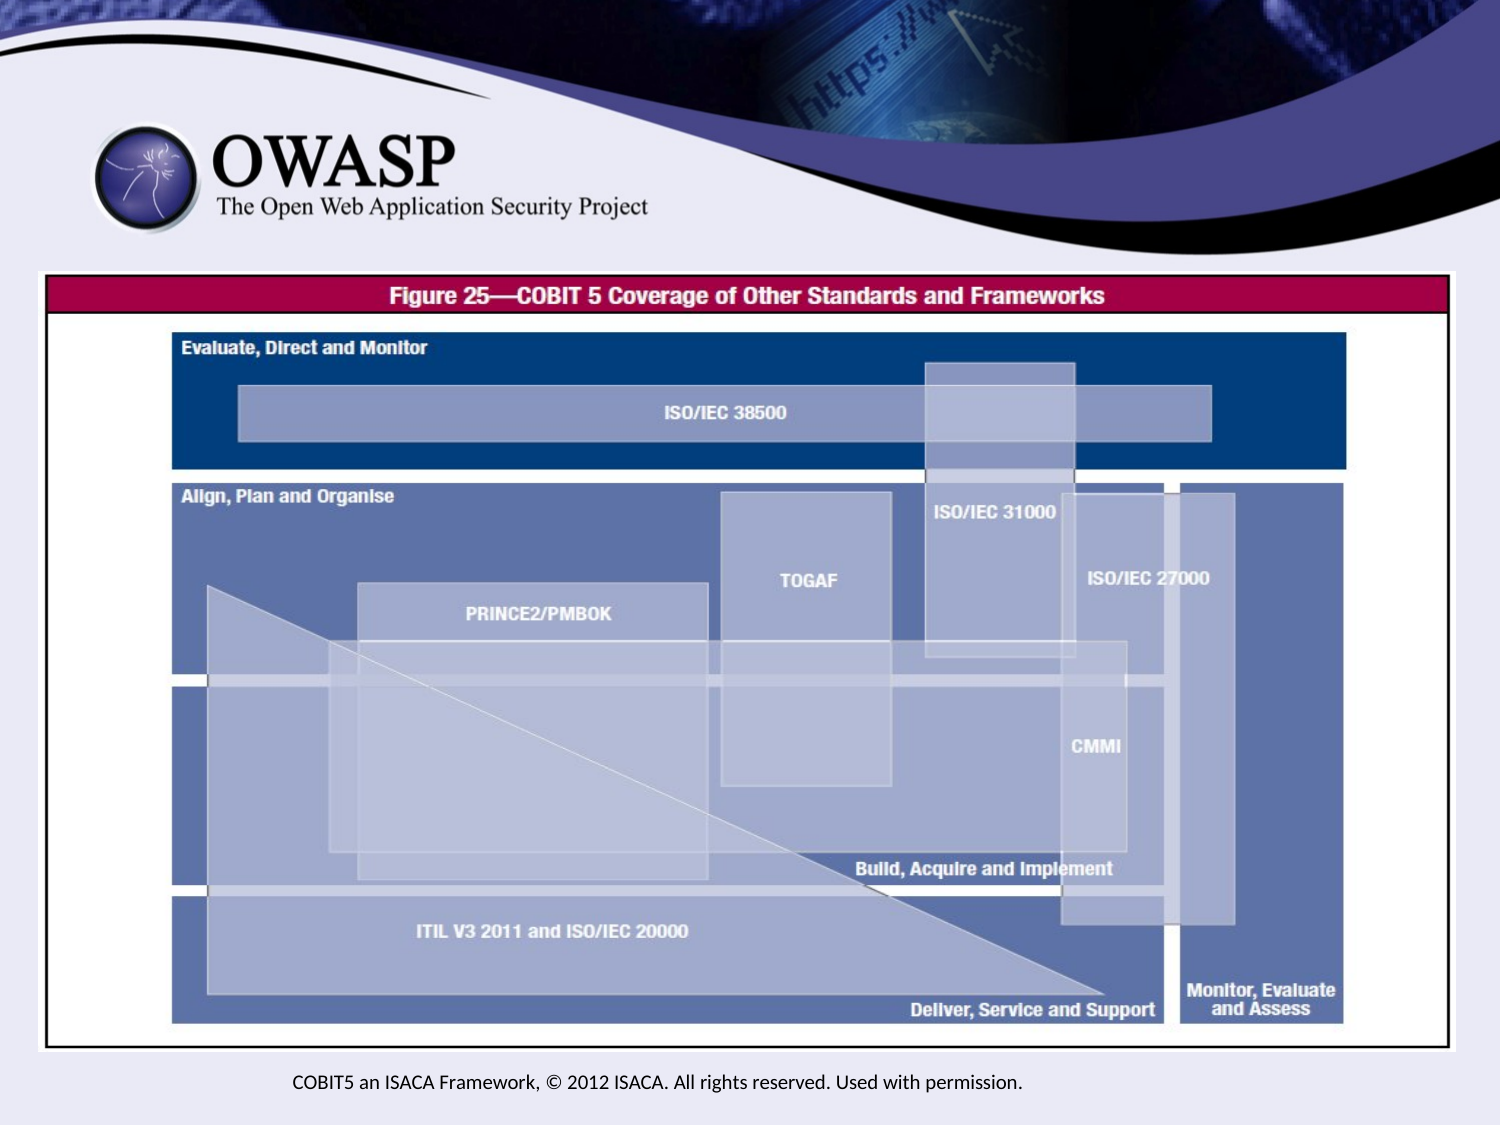

COBIT5 an ISACA Framework, © 2012 ISACA. All rights reserved. Used with permission.